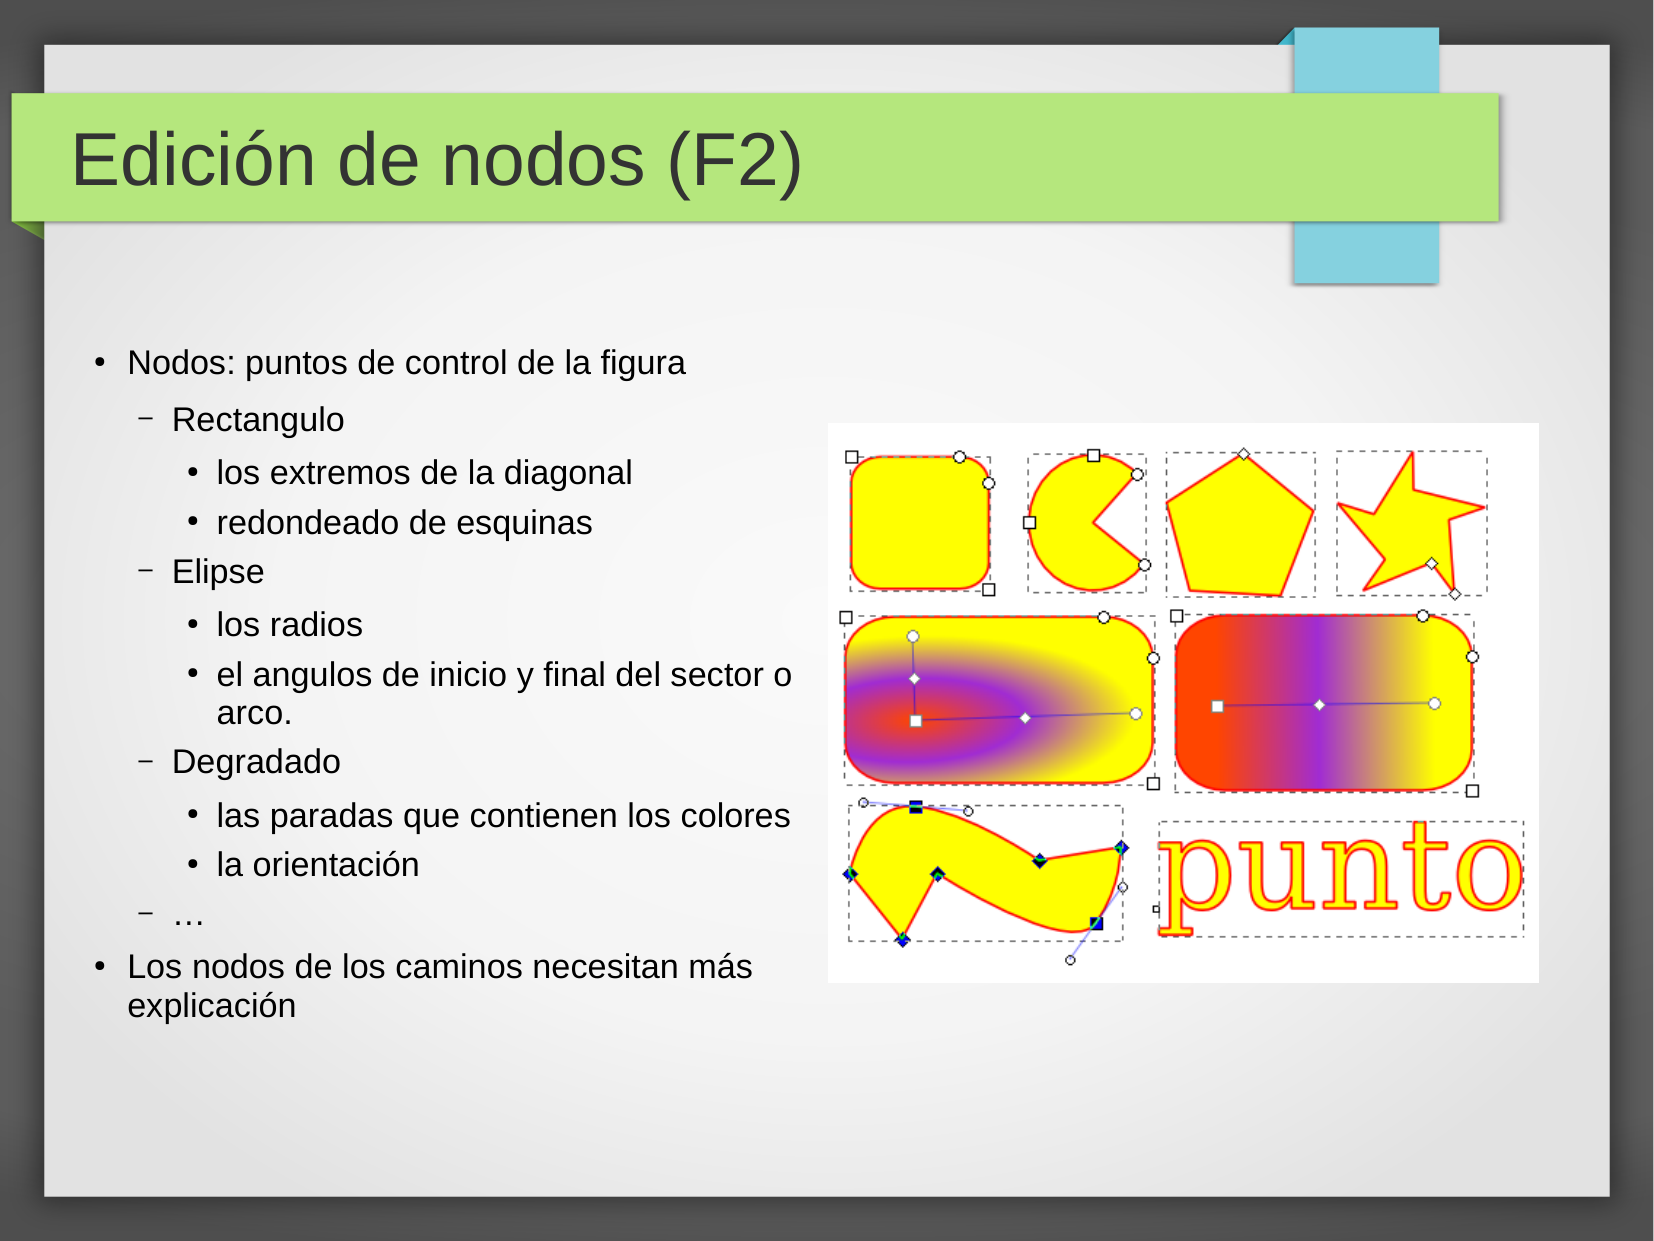

# Edición de nodos (F2)
Nodos: puntos de control de la figura
Rectangulo
los extremos de la diagonal
redondeado de esquinas
Elipse
los radios
el angulos de inicio y final del sector o arco.
Degradado
las paradas que contienen los colores
la orientación
…
Los nodos de los caminos necesitan más explicación